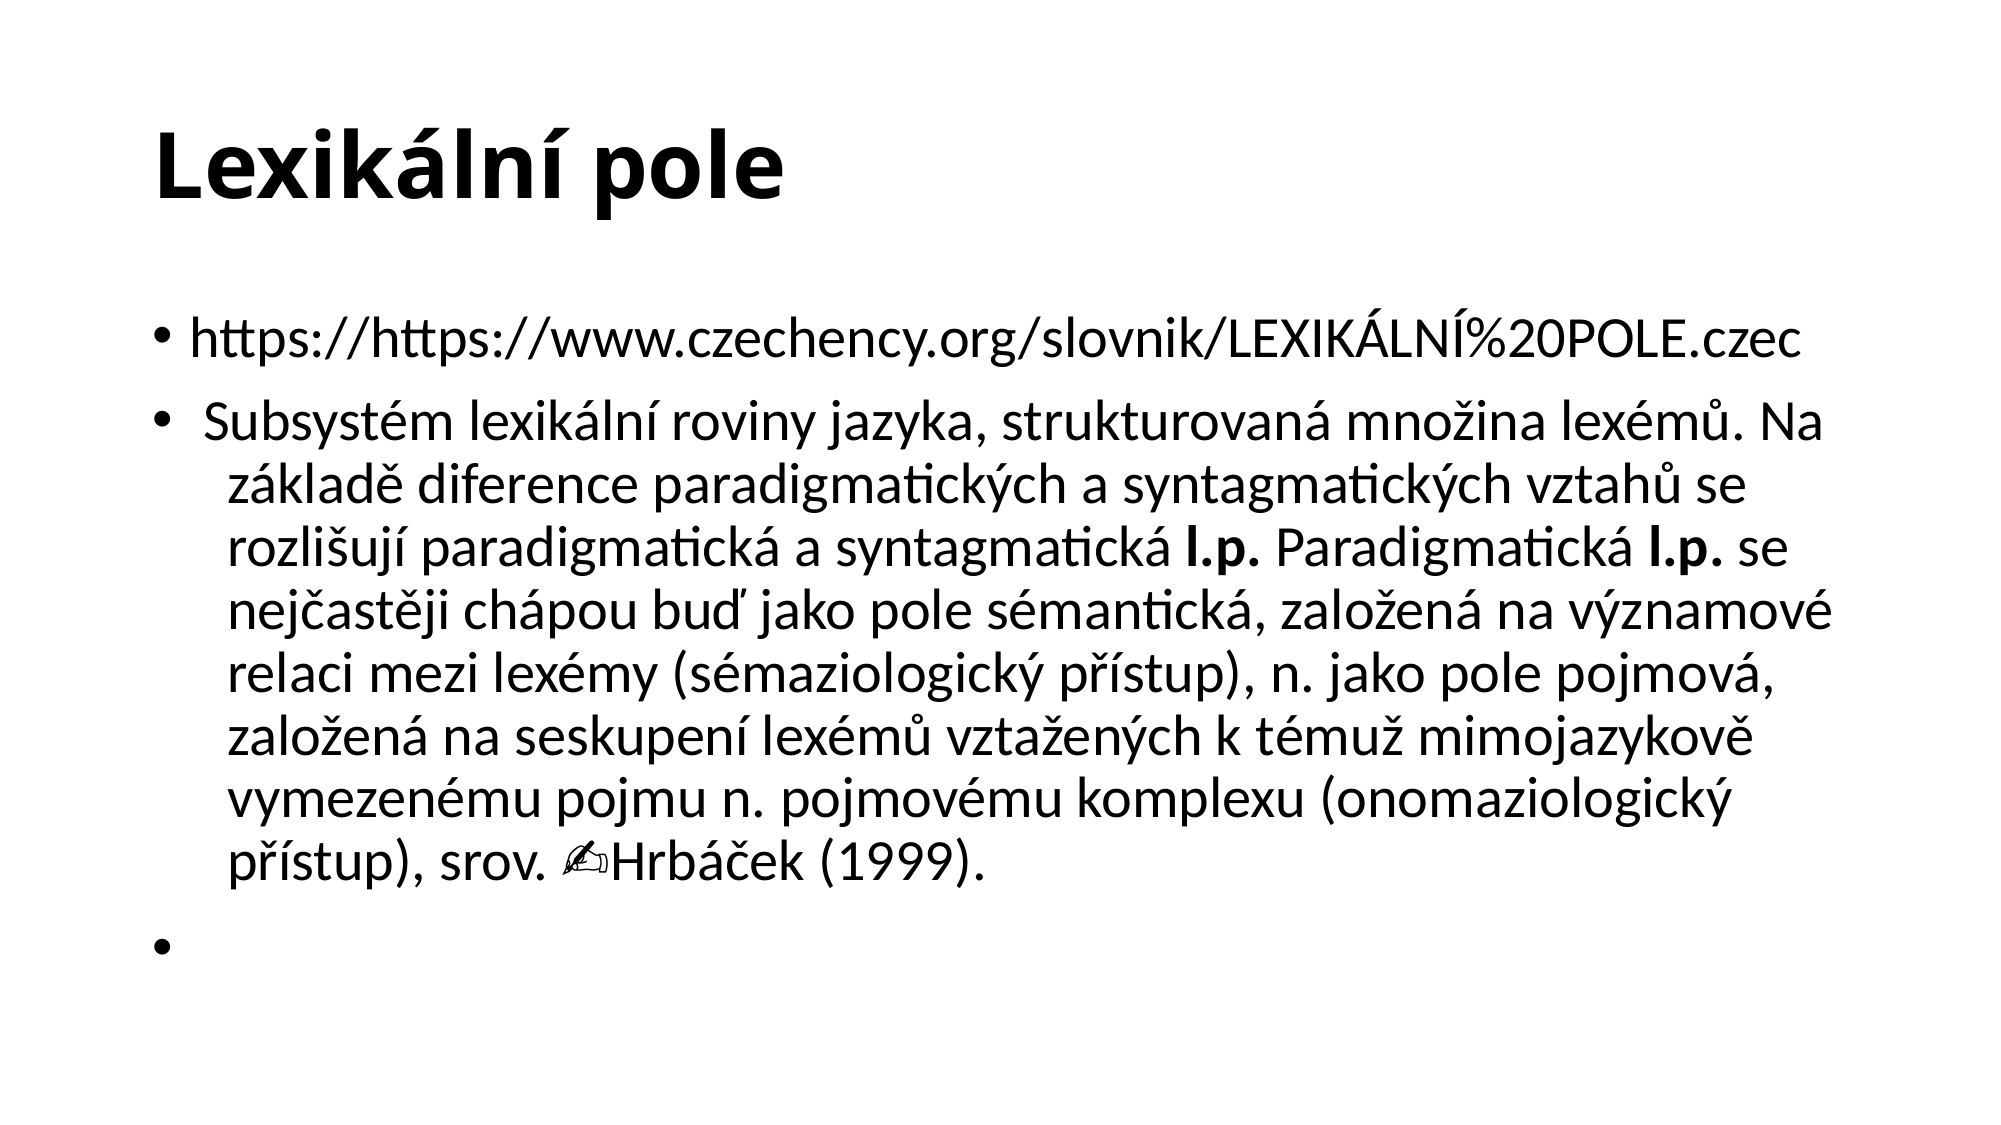

# Lexikální pole
https://https://www.czechency.org/slovnik/LEXIKÁLNÍ%20POLE.czec
 Subsystém lexikální roviny jazyka, strukturovaná množina lexémů. Na základě diference paradigmatických a syntagmatických vztahů se rozlišují paradigmatická a syntagmatická l.p. Paradigmatická l.p. se nejčastěji chápou buď jako pole sémantická, založená na významové relaci mezi lexémy (sémaziologický přístup), n. jako pole pojmová, založená na seskupení lexémů vztažených k témuž mimojazykově vymezenému pojmu n. pojmovému komplexu (onomaziologický přístup), srov. ✍Hrbáček (1999).